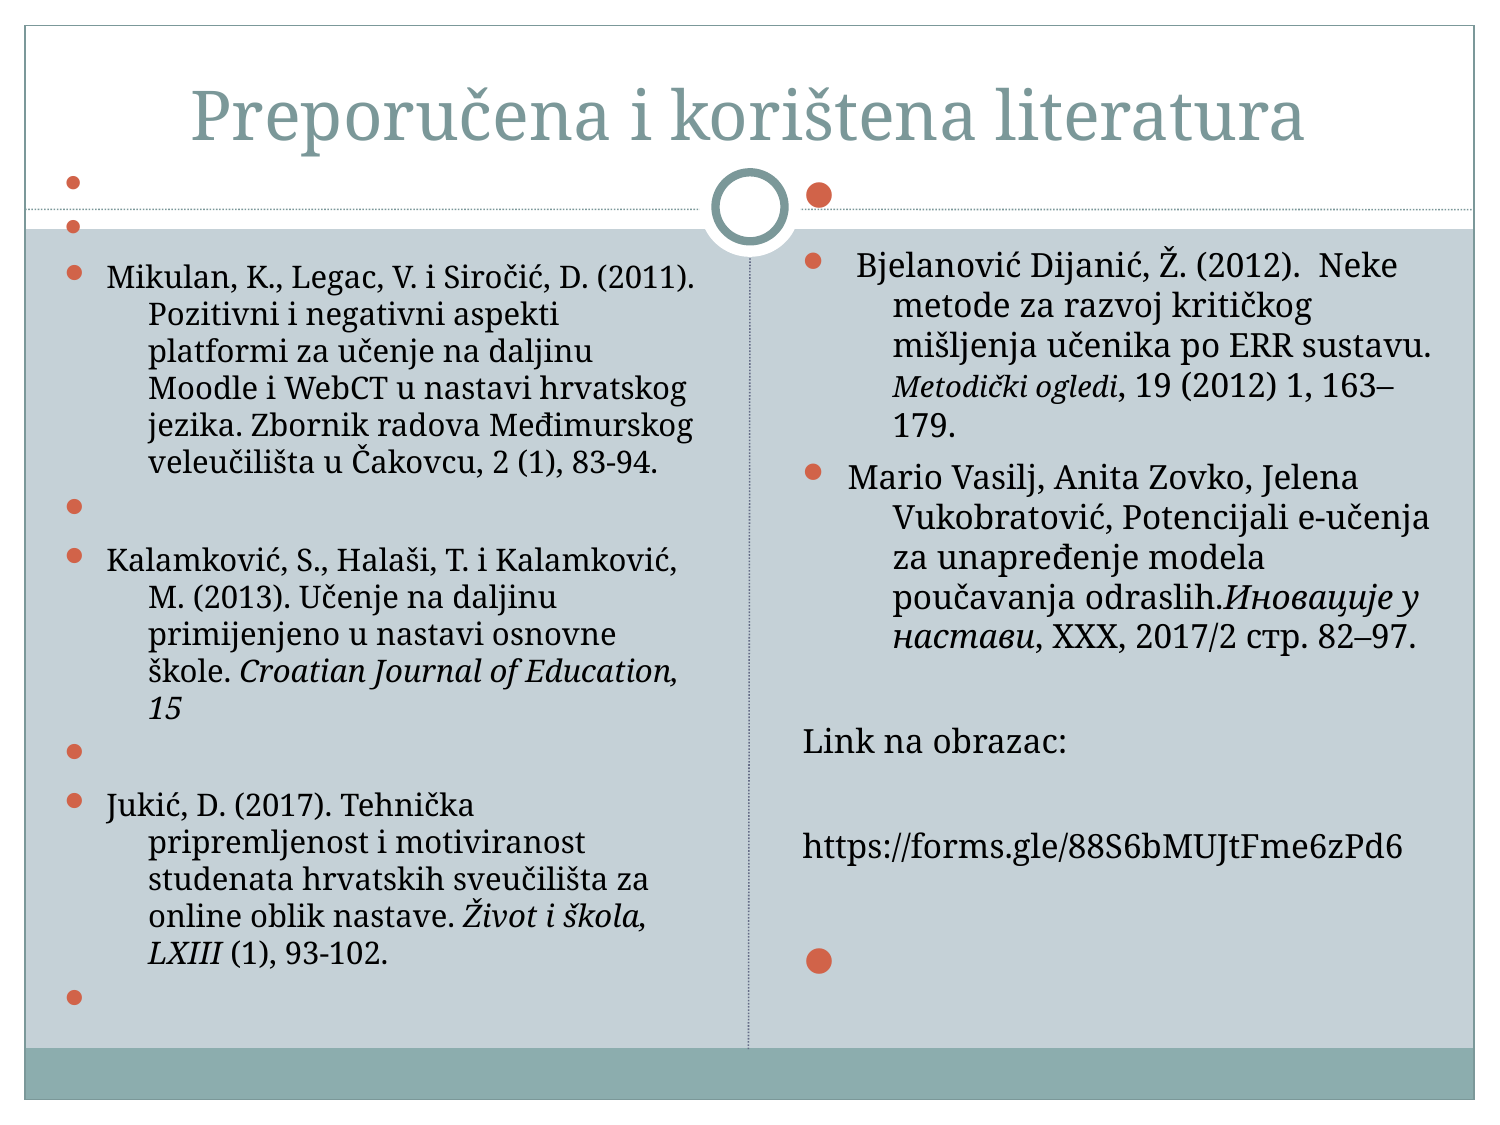

# Preporučena i korištena literatura
Mikulan, K., Legac, V. i Siročić, D. (2011). Pozitivni i negativni aspekti platformi za učenje na daljinu Moodle i WebCT u nastavi hrvatskog jezika. Zbornik radova Međimurskog veleučilišta u Čakovcu, 2 (1), 83-94.
Kalamković, S., Halaši, T. i Kalamković, M. (2013). Učenje na daljinu primijenjeno u nastavi osnovne škole. Croatian Journal of Education, 15
Jukić, D. (2017). Tehnička pripremljenost i motiviranost studenata hrvatskih sveučilišta za online oblik nastave. Život i škola, LXIII (1), 93-102.
 Bjelanović Dijanić, Ž. (2012). Neke metode za razvoj kritičkog mišljenja učenika po ERR sustavu. Metodički ogledi, 19 (2012) 1, 163–179.
Mario Vasilj, Anita Zovko, Jelena Vukobratović, Potencijali e-učenja za unapređenje modela poučavanja odraslih.Иновације у настави, XXX, 2017/2 стр. 82–97.
Link na obrazac:
https://forms.gle/88S6bMUJtFme6zPd6